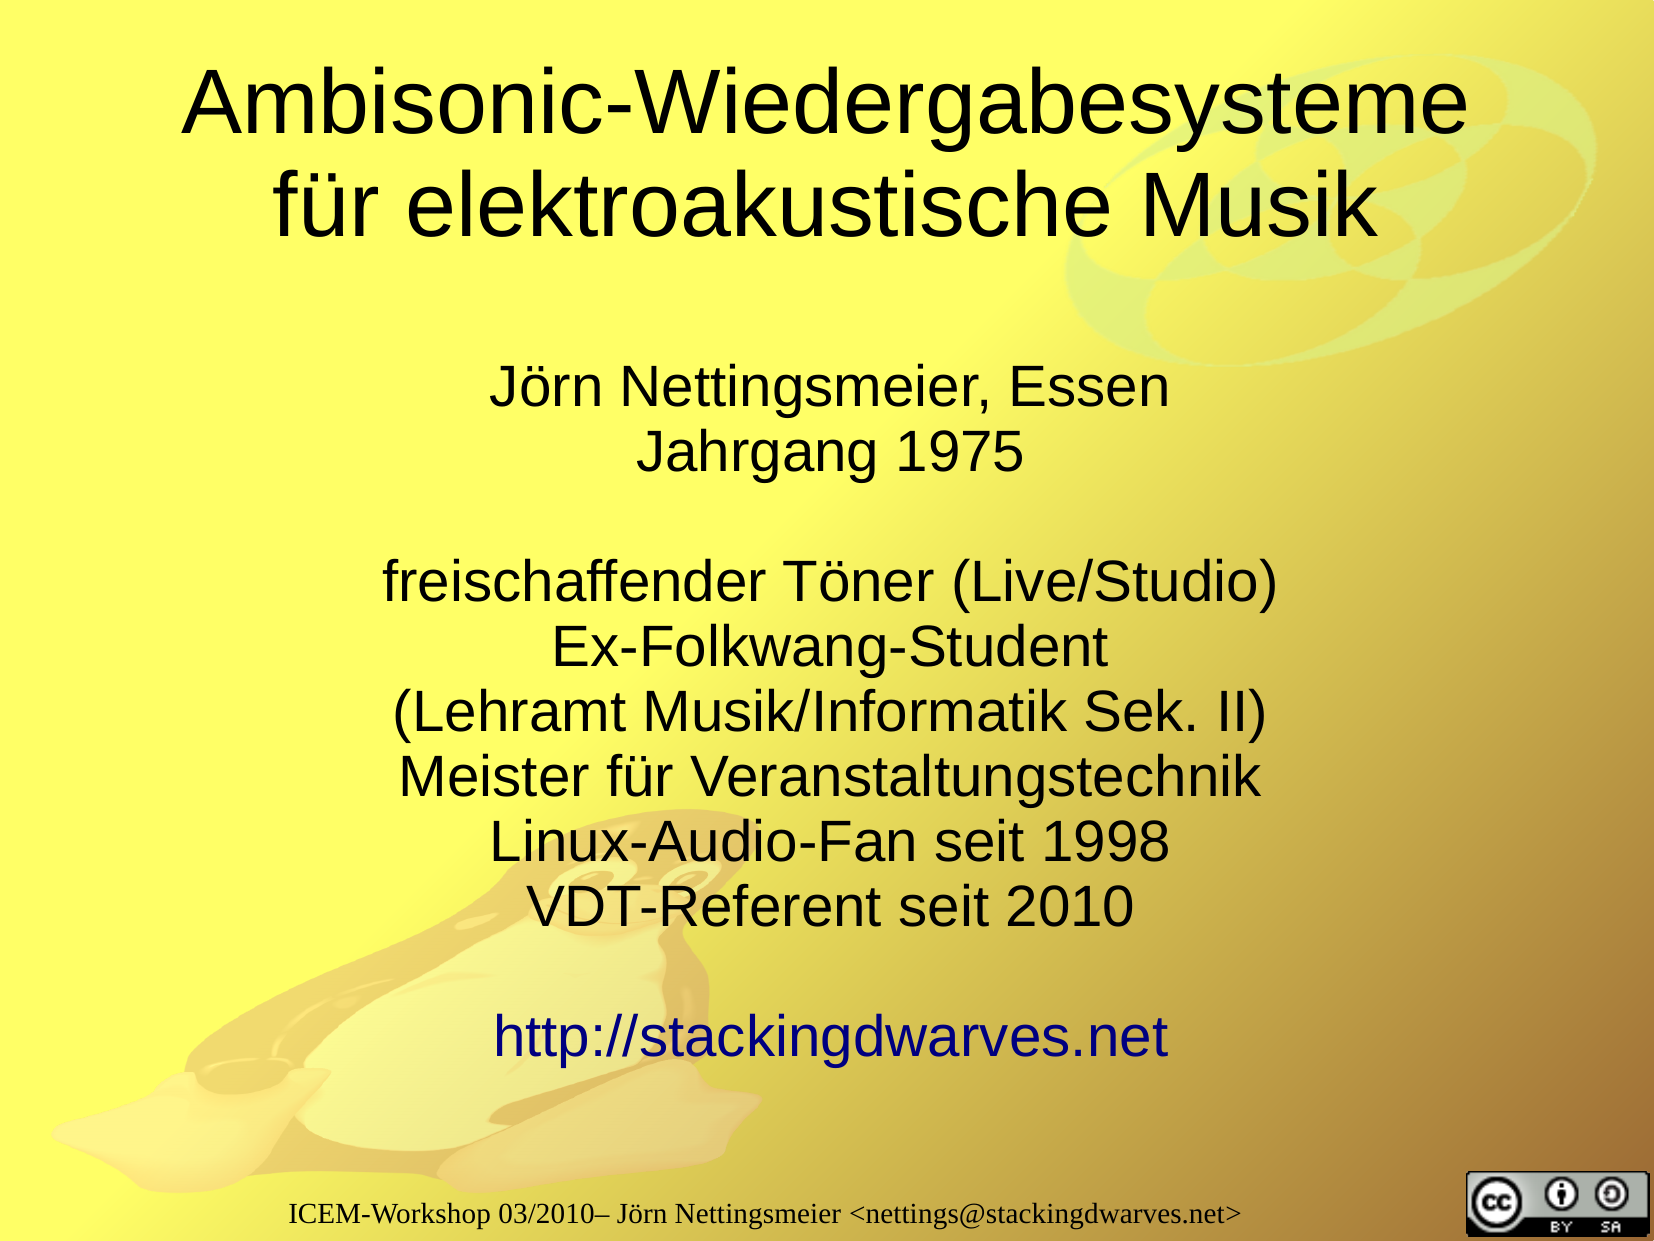

# Ambisonic-Wiedergabesysteme für elektroakustische Musik
Jörn Nettingsmeier, Essen
Jahrgang 1975
freischaffender Töner (Live/Studio)
Ex-Folkwang-Student
(Lehramt Musik/Informatik Sek. II)
Meister für Veranstaltungstechnik
Linux-Audio-Fan seit 1998
VDT-Referent seit 2010
http://stackingdwarves.net